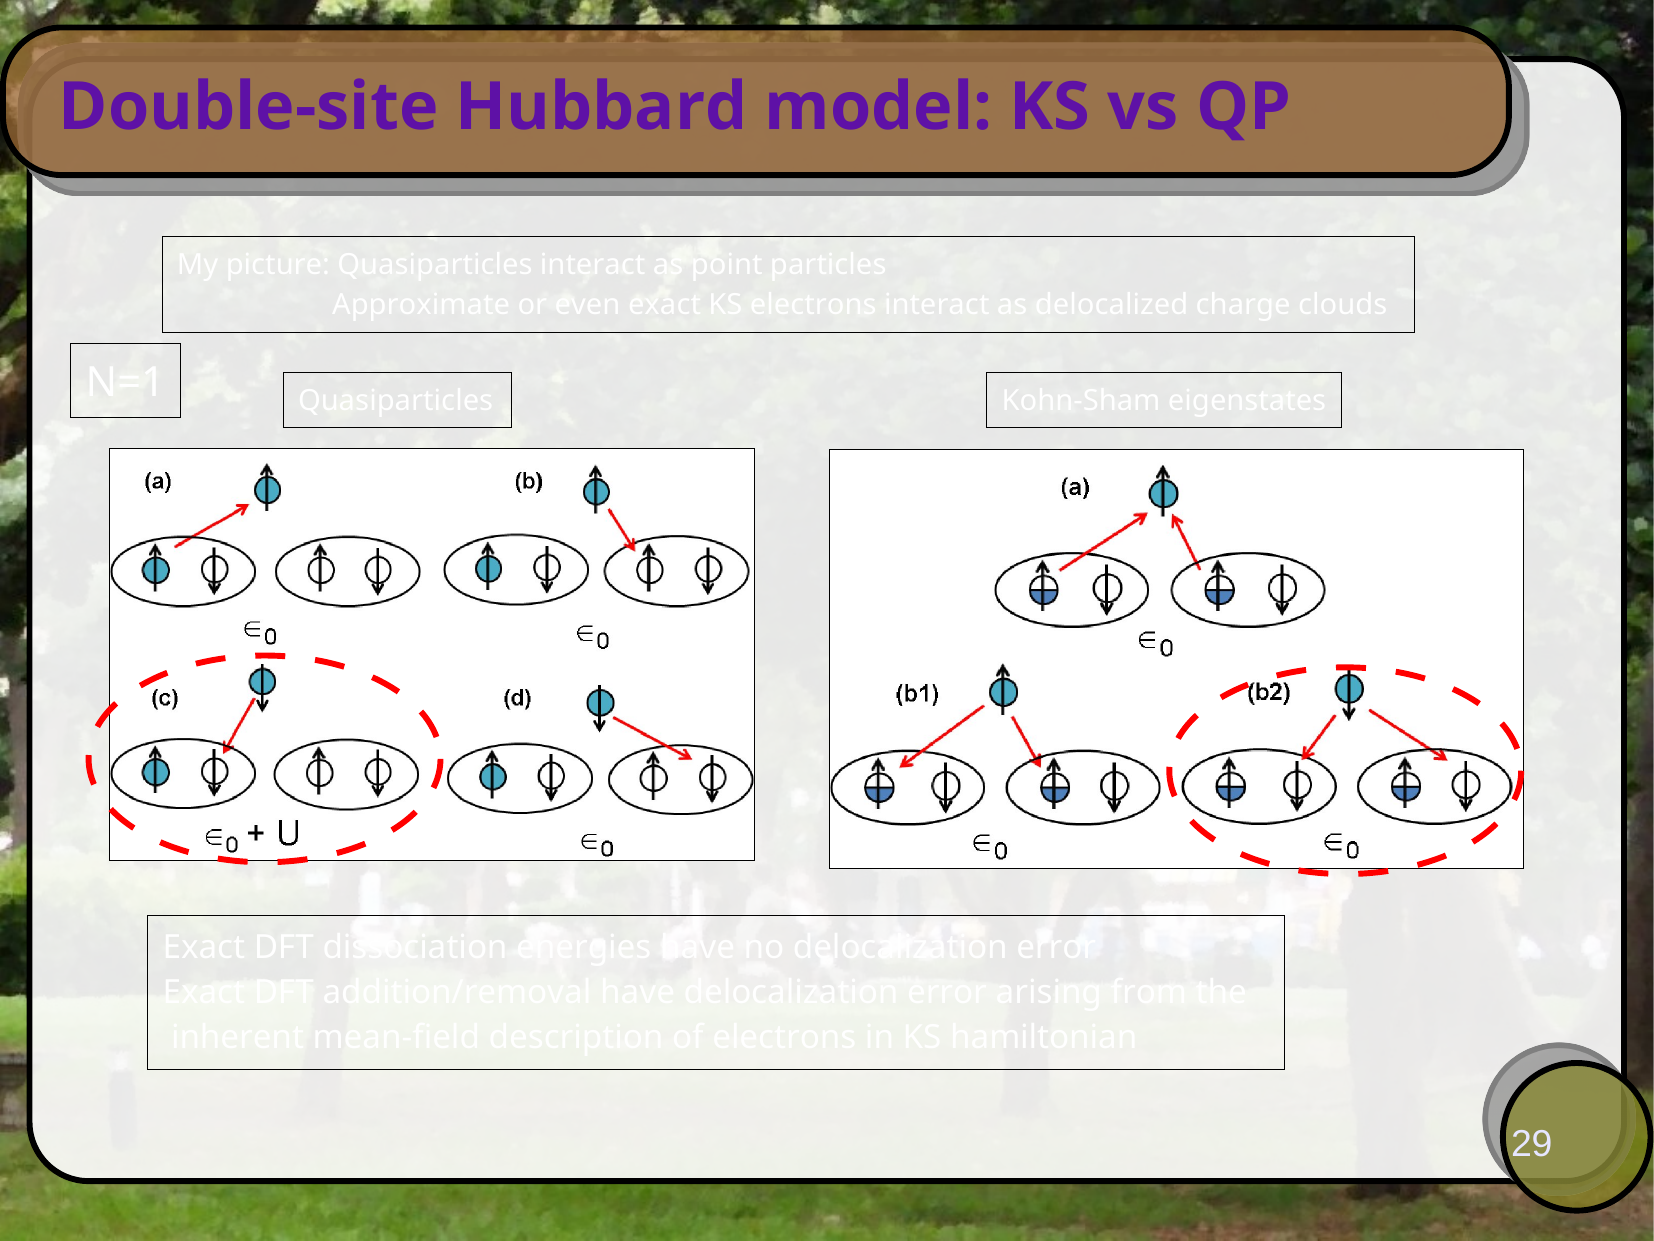

# Double-site Hubbard model: KS vs QP
My picture: Quasiparticles interact as point particles
		 Approximate or even exact KS electrons interact as delocalized charge clouds
N=1
Quasiparticles
Kohn-Sham eigenstates
Exact DFT dissociation energies have no delocalization error
Exact DFT addition/removal have delocalization error arising from the
 inherent mean-field description of electrons in KS hamiltonian
29